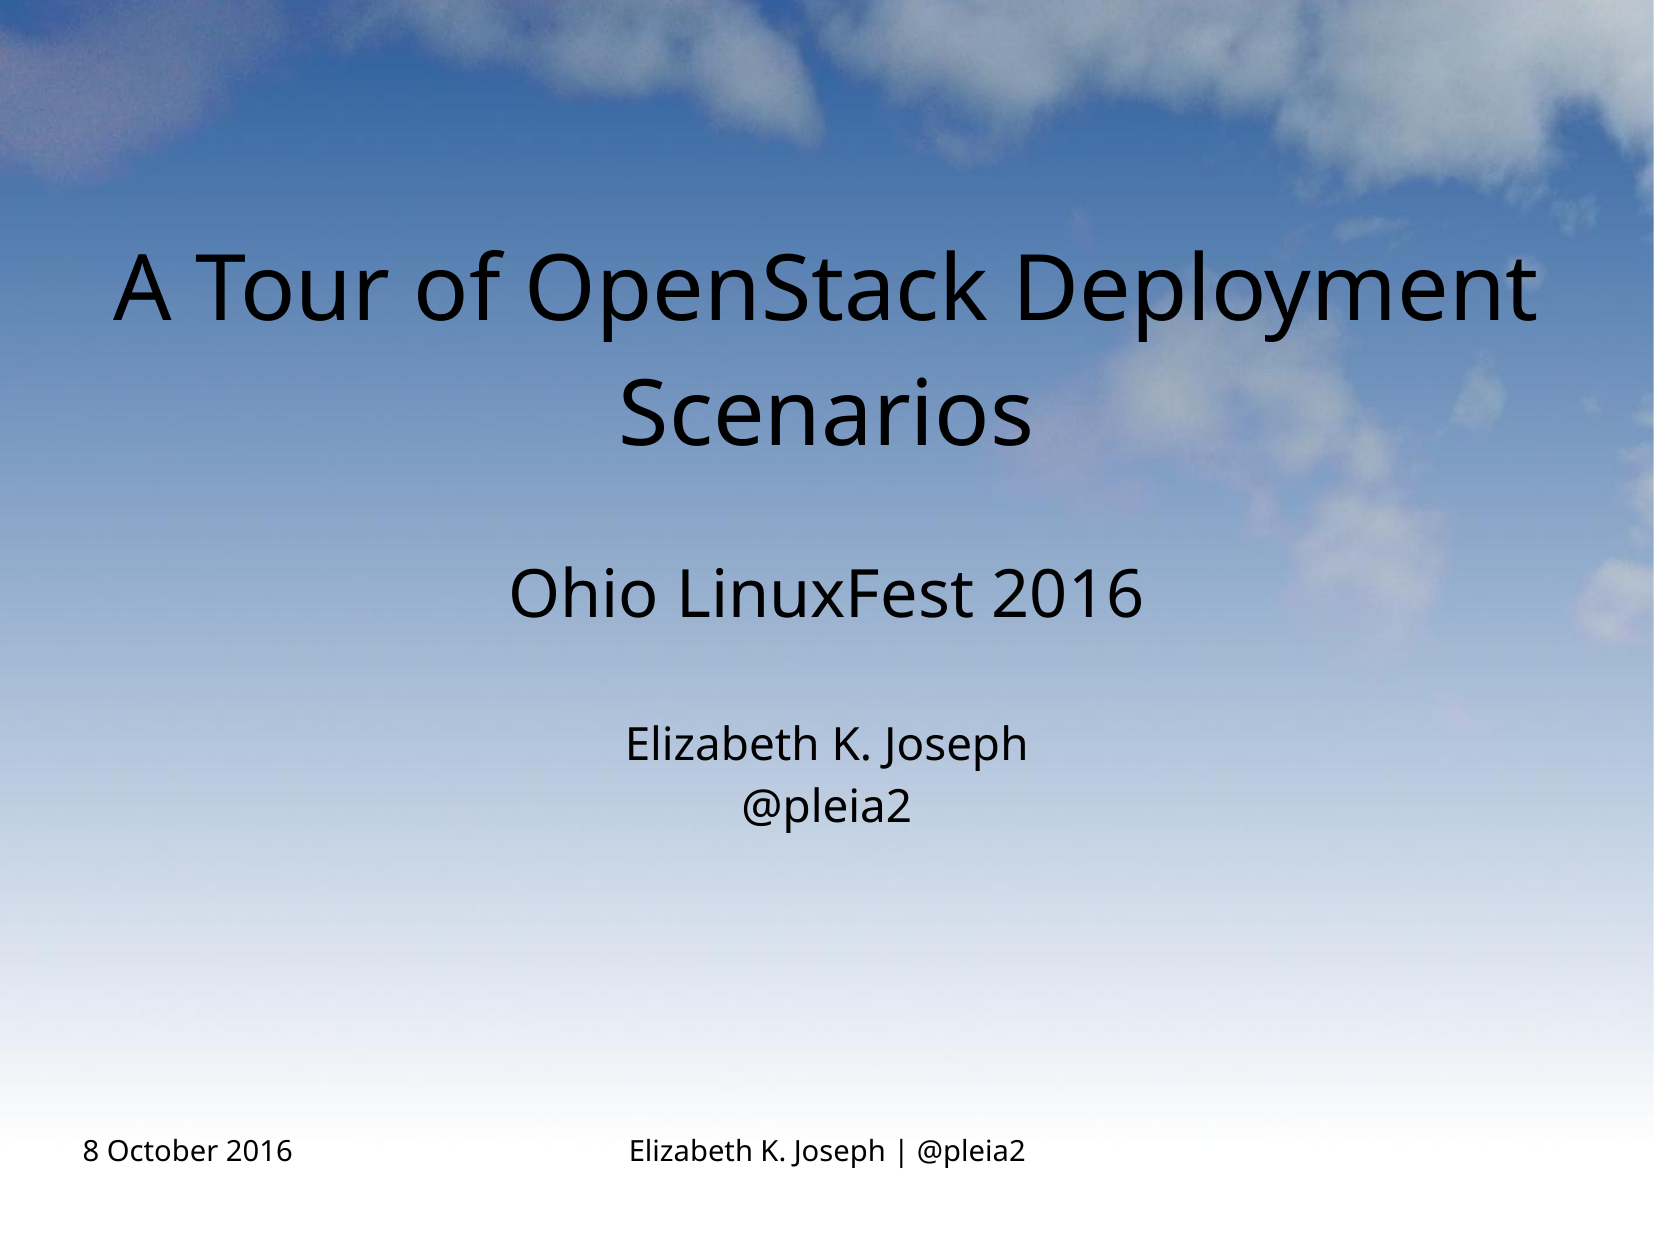

# A Tour of OpenStack Deployment Scenarios
Ohio LinuxFest 2016
Elizabeth K. Joseph
@pleia2
8 October 2016
Elizabeth K. Joseph | @pleia2